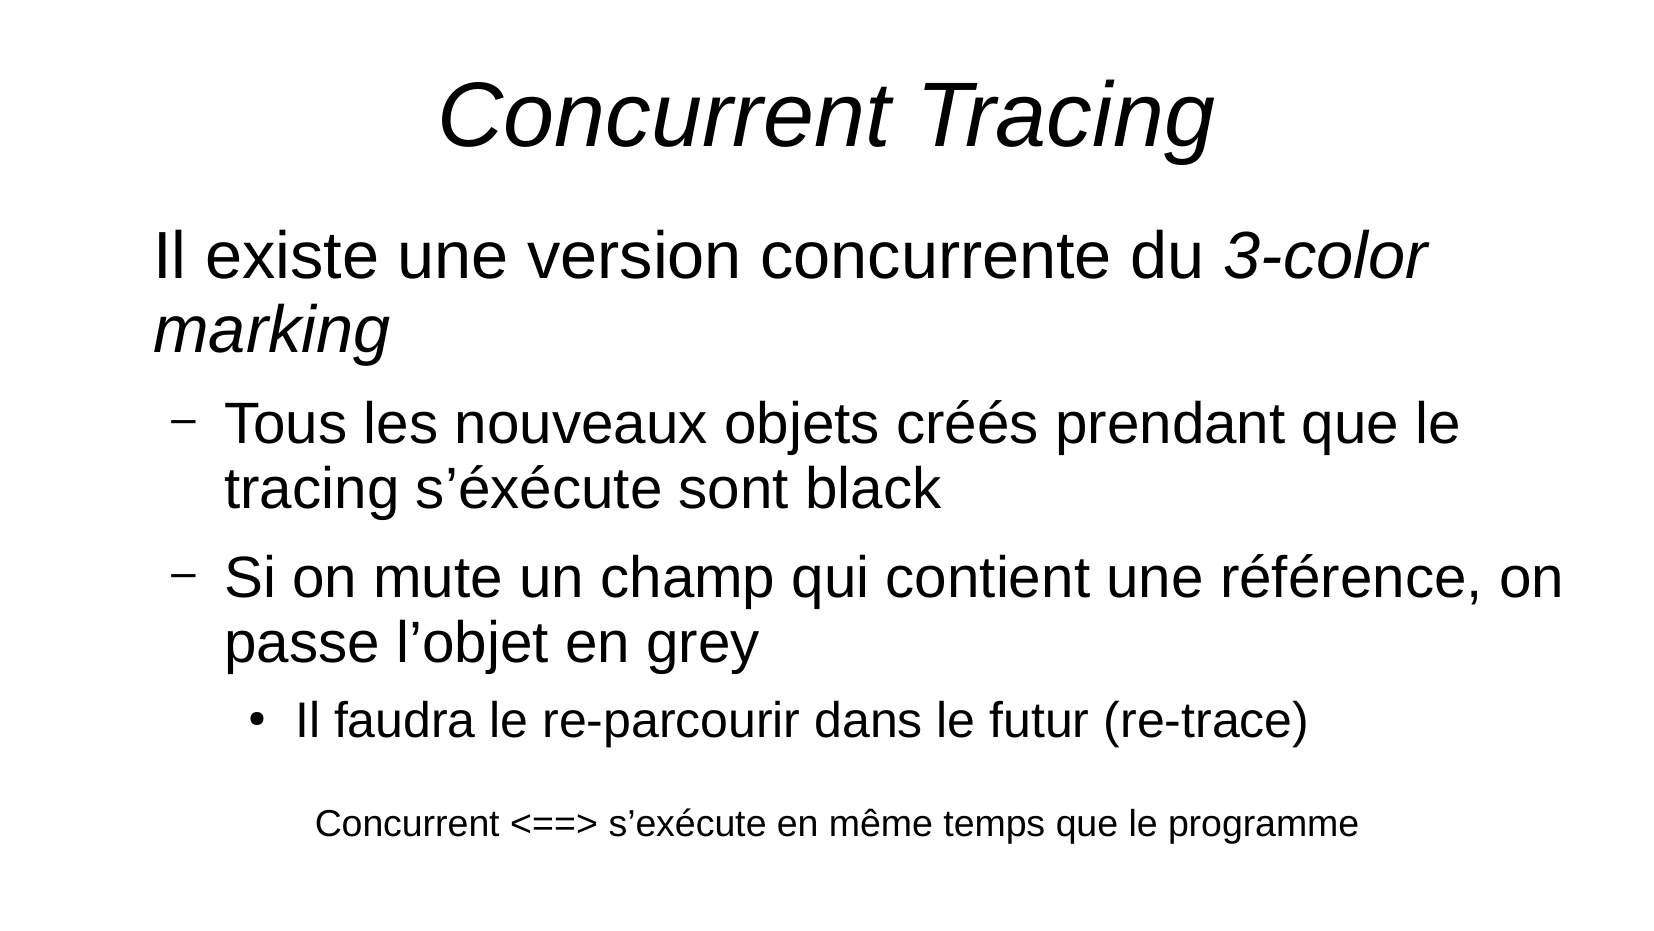

# Concurrent Tracing
Il existe une version concurrente du 3-color marking
Tous les nouveaux objets créés prendant que le tracing s’éxécute sont black
Si on mute un champ qui contient une référence, on passe l’objet en grey
Il faudra le re-parcourir dans le futur (re-trace)
Concurrent <==> s’exécute en même temps que le programme